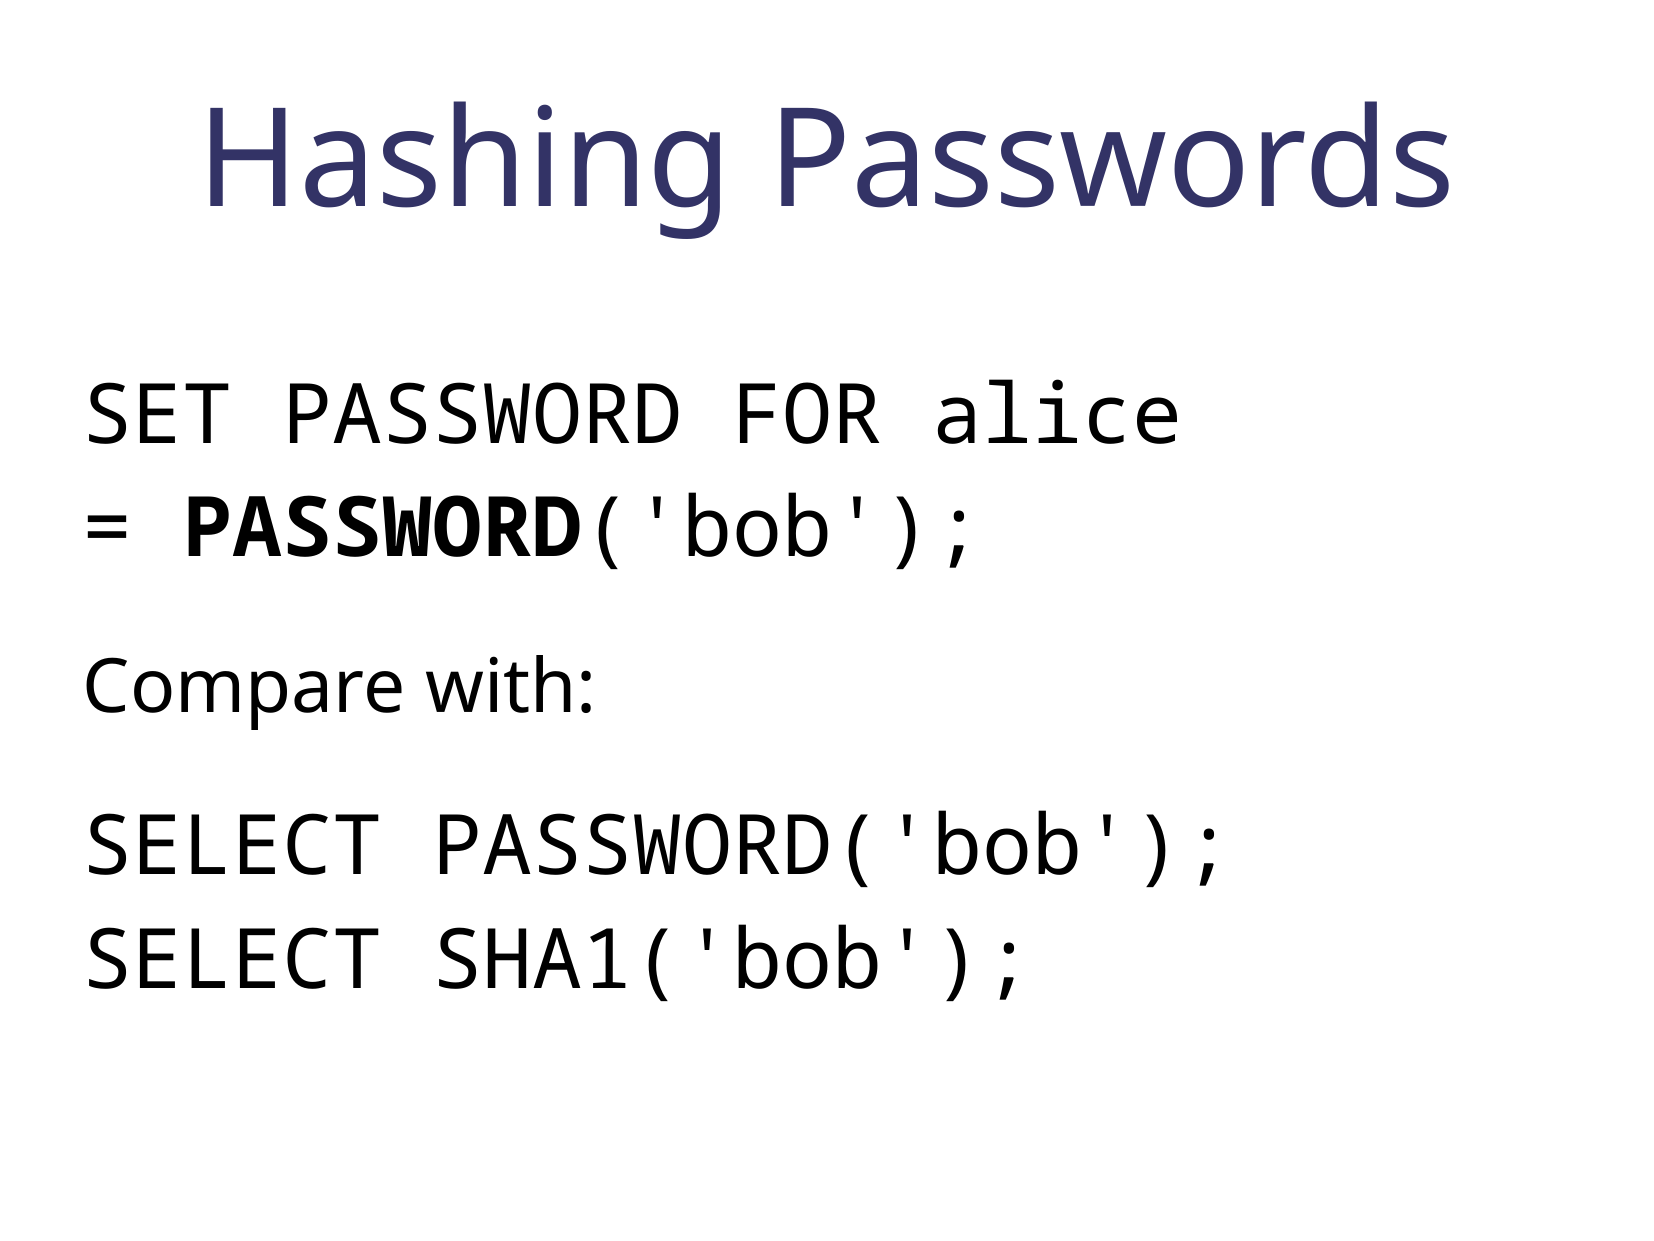

# Hashing Passwords
SET PASSWORD FOR alice
= PASSWORD('bob');
Compare with:
SELECT PASSWORD('bob');
SELECT SHA1('bob');